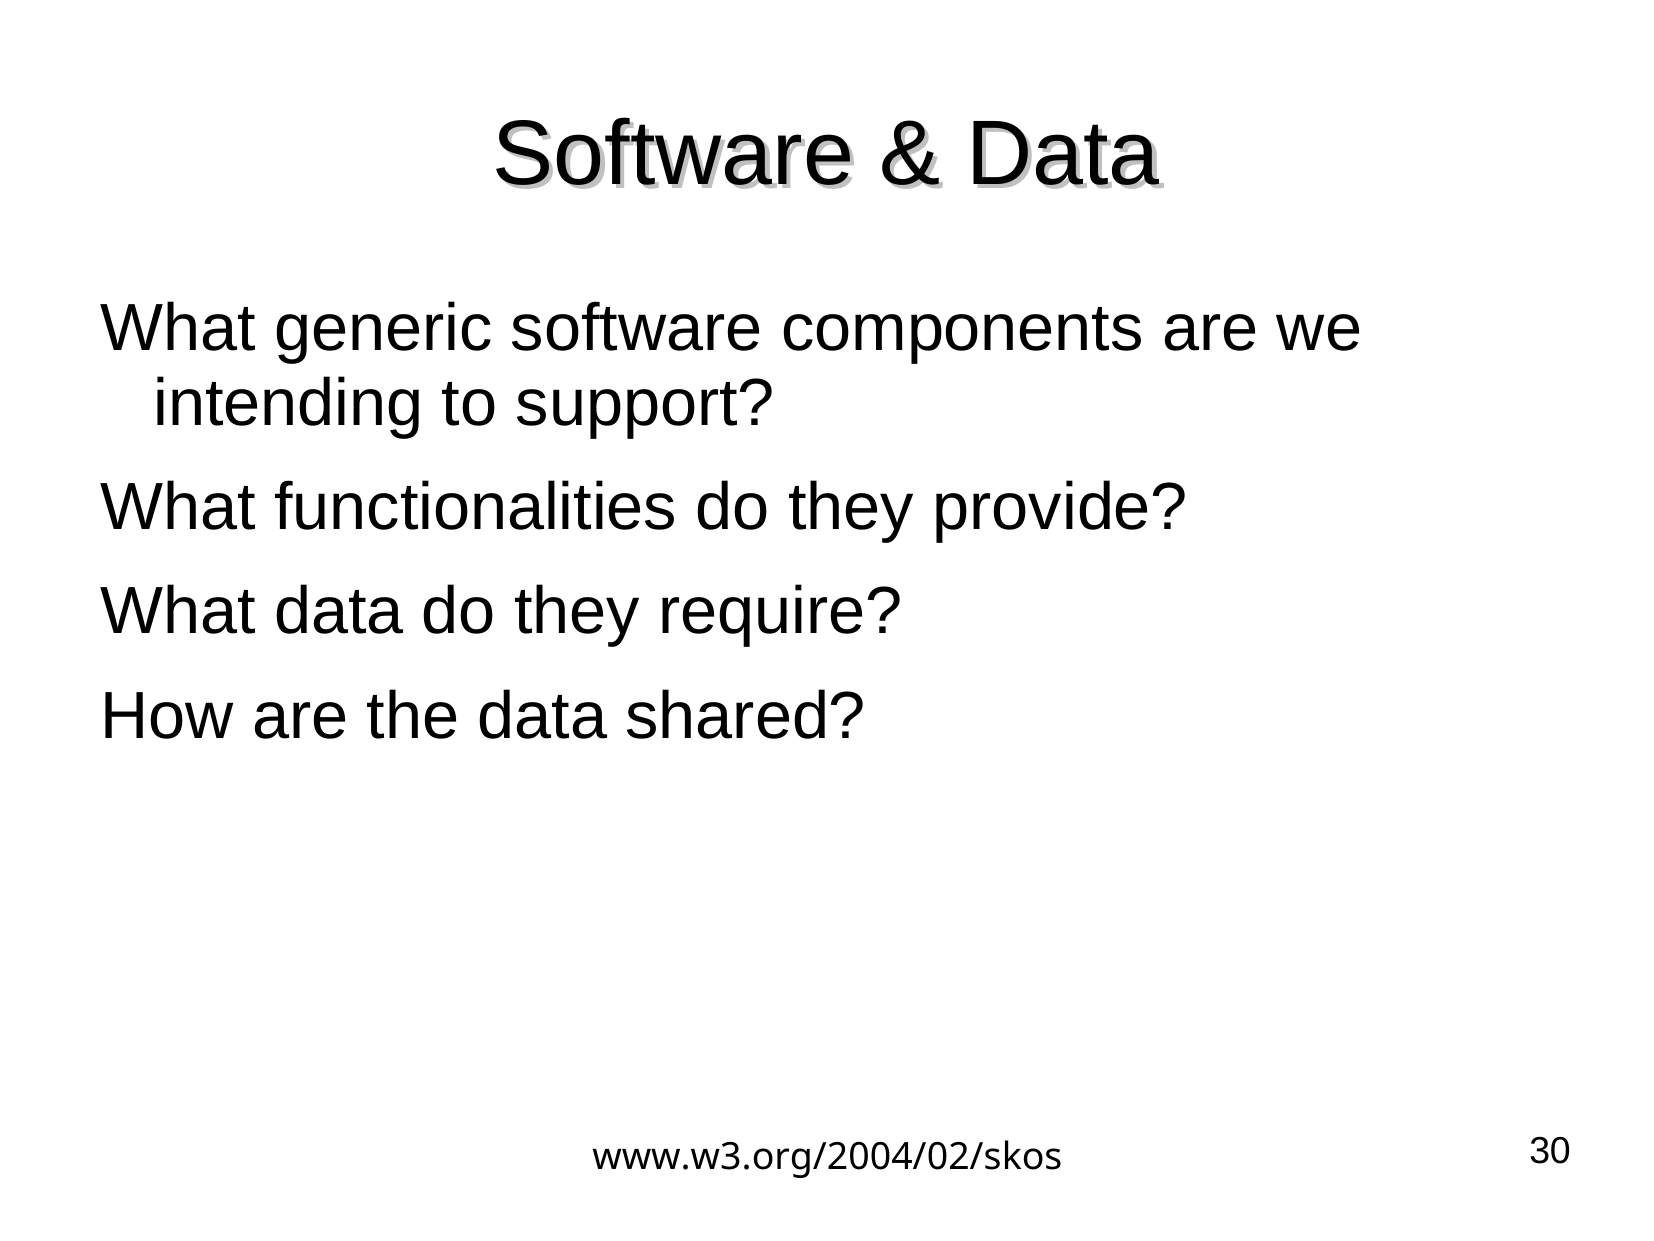

# Software & Data
What generic software components are we intending to support?
What functionalities do they provide?
What data do they require?
How are the data shared?
www.w3.org/2004/02/skos
30